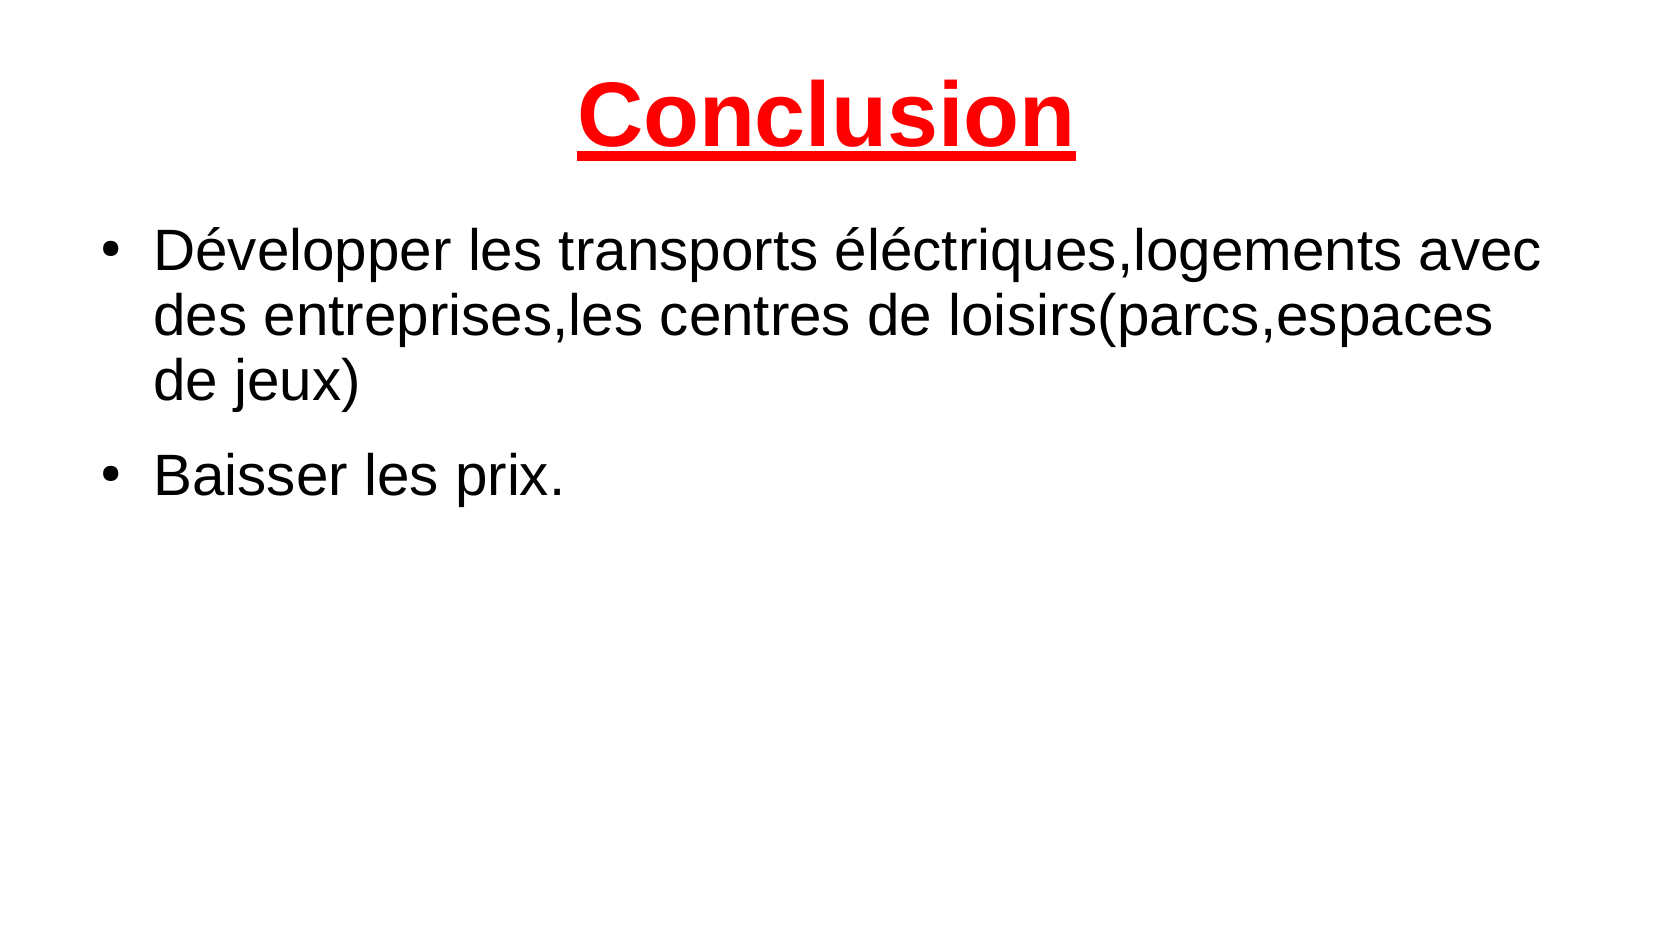

# Conclusion
Développer les transports éléctriques,logements avec des entreprises,les centres de loisirs(parcs,espaces de jeux)
Baisser les prix.